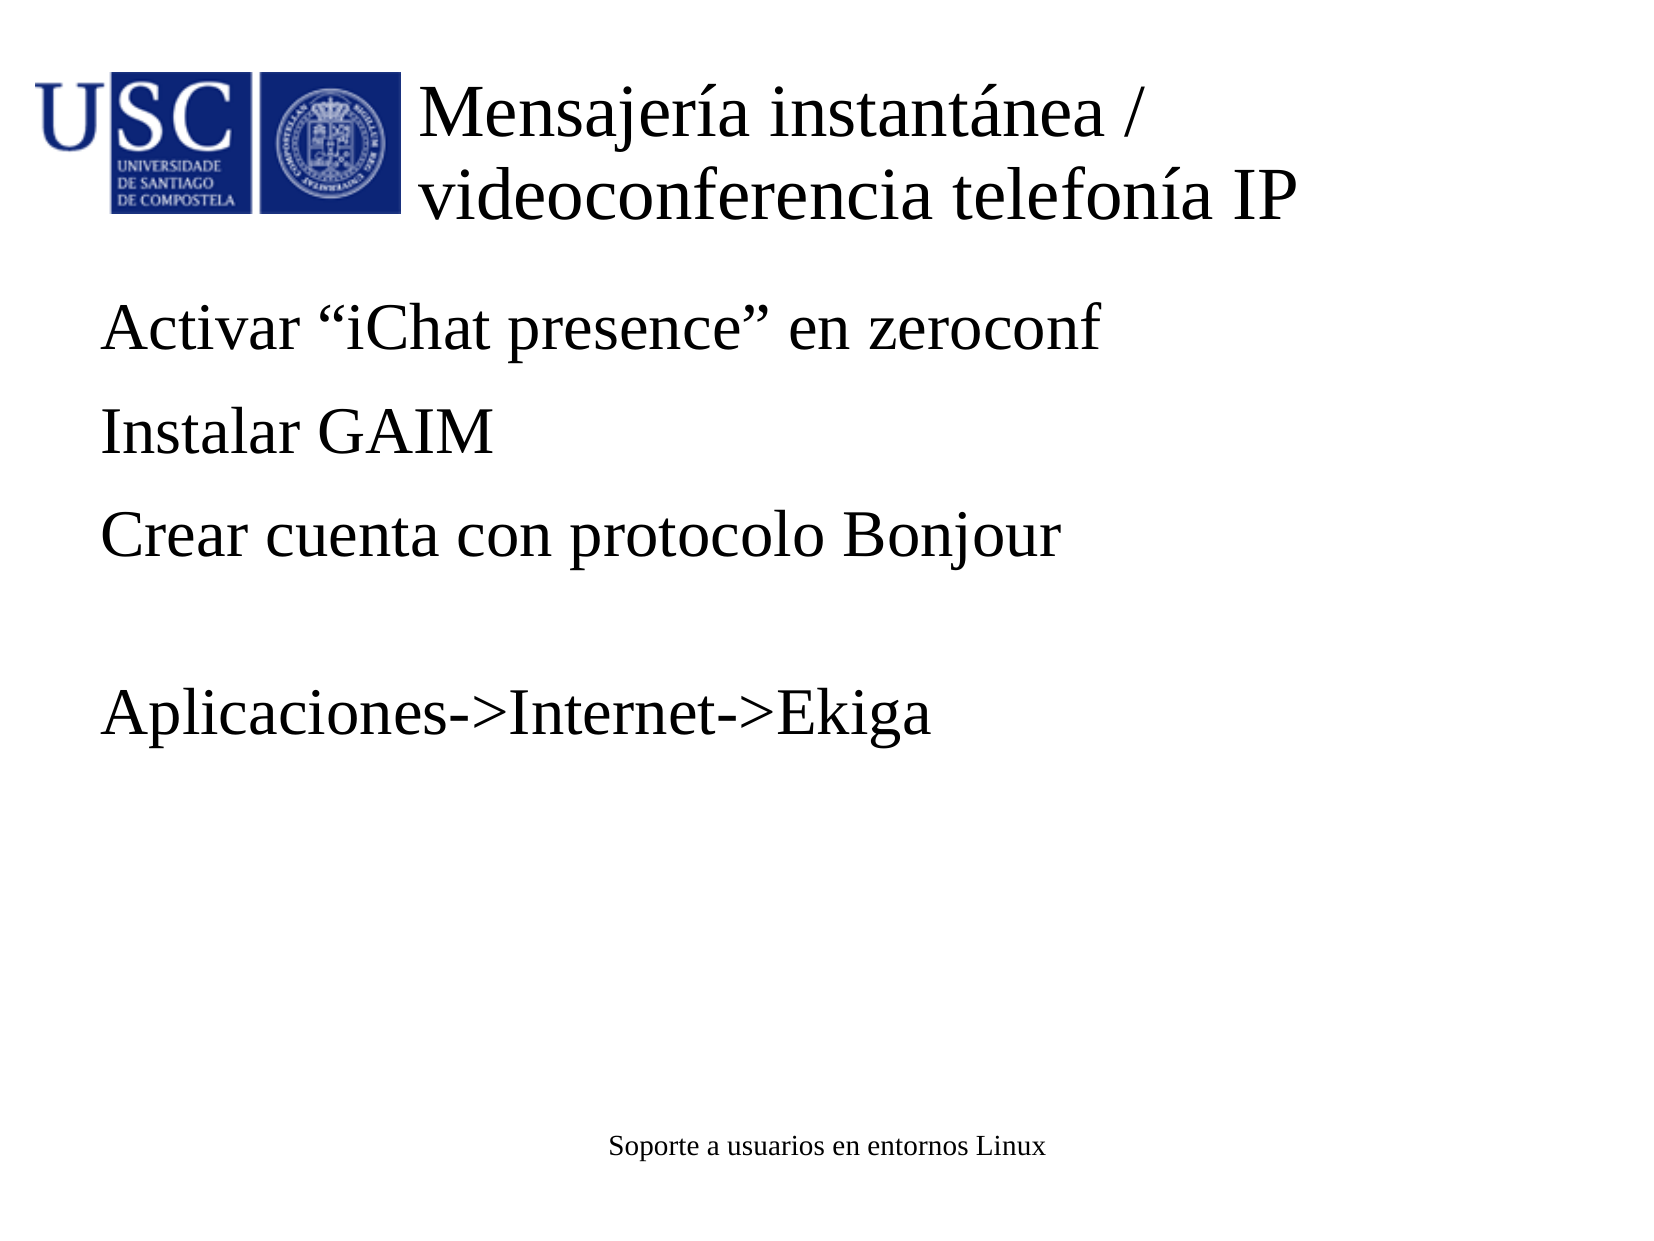

# Mensajería instantánea / videoconferencia telefonía IP
Activar “iChat presence” en zeroconf
Instalar GAIM
Crear cuenta con protocolo Bonjour
Aplicaciones->Internet->Ekiga